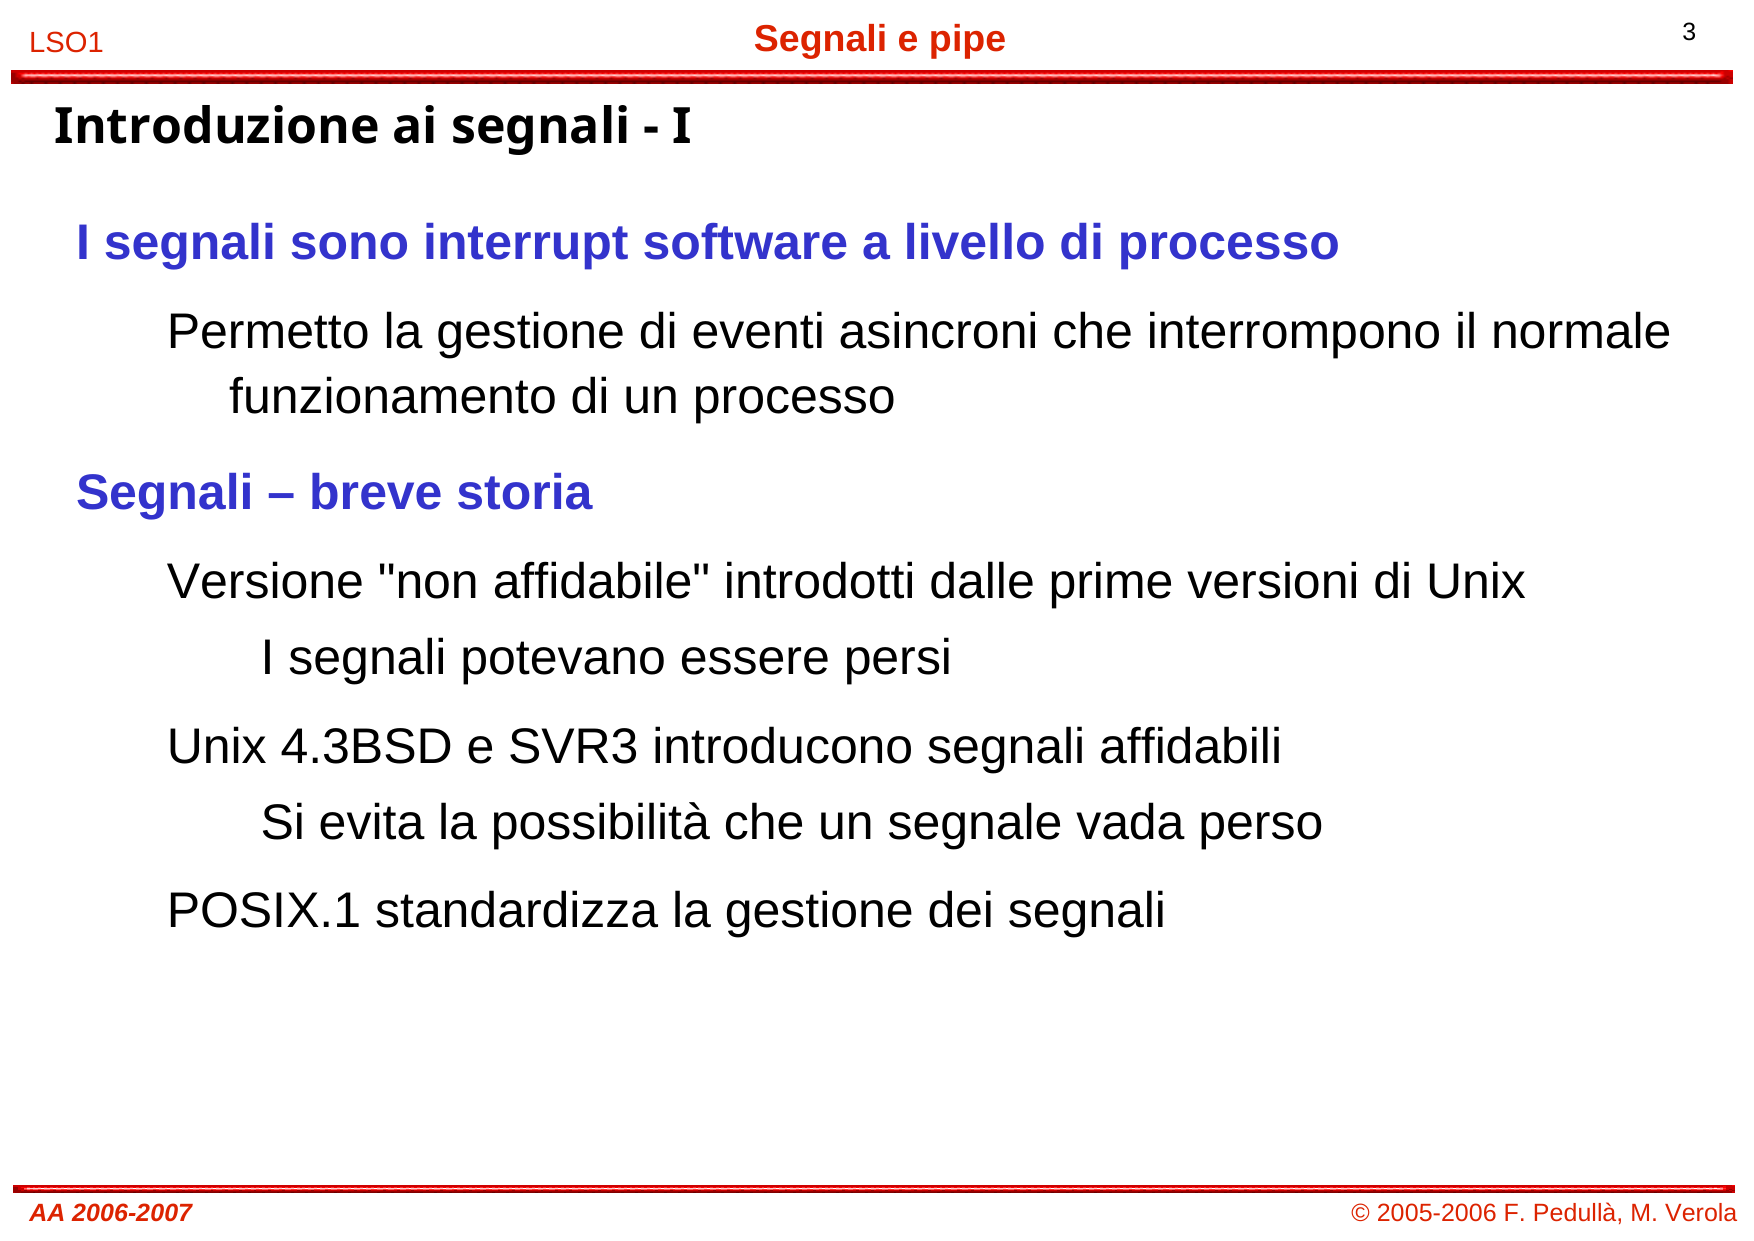

# Introduzione ai segnali - I
I segnali sono interrupt software a livello di processo
Permetto la gestione di eventi asincroni che interrompono il normale funzionamento di un processo
Segnali – breve storia
Versione "non affidabile" introdotti dalle prime versioni di Unix
I segnali potevano essere persi
Unix 4.3BSD e SVR3 introducono segnali affidabili
Si evita la possibilità che un segnale vada perso
POSIX.1 standardizza la gestione dei segnali